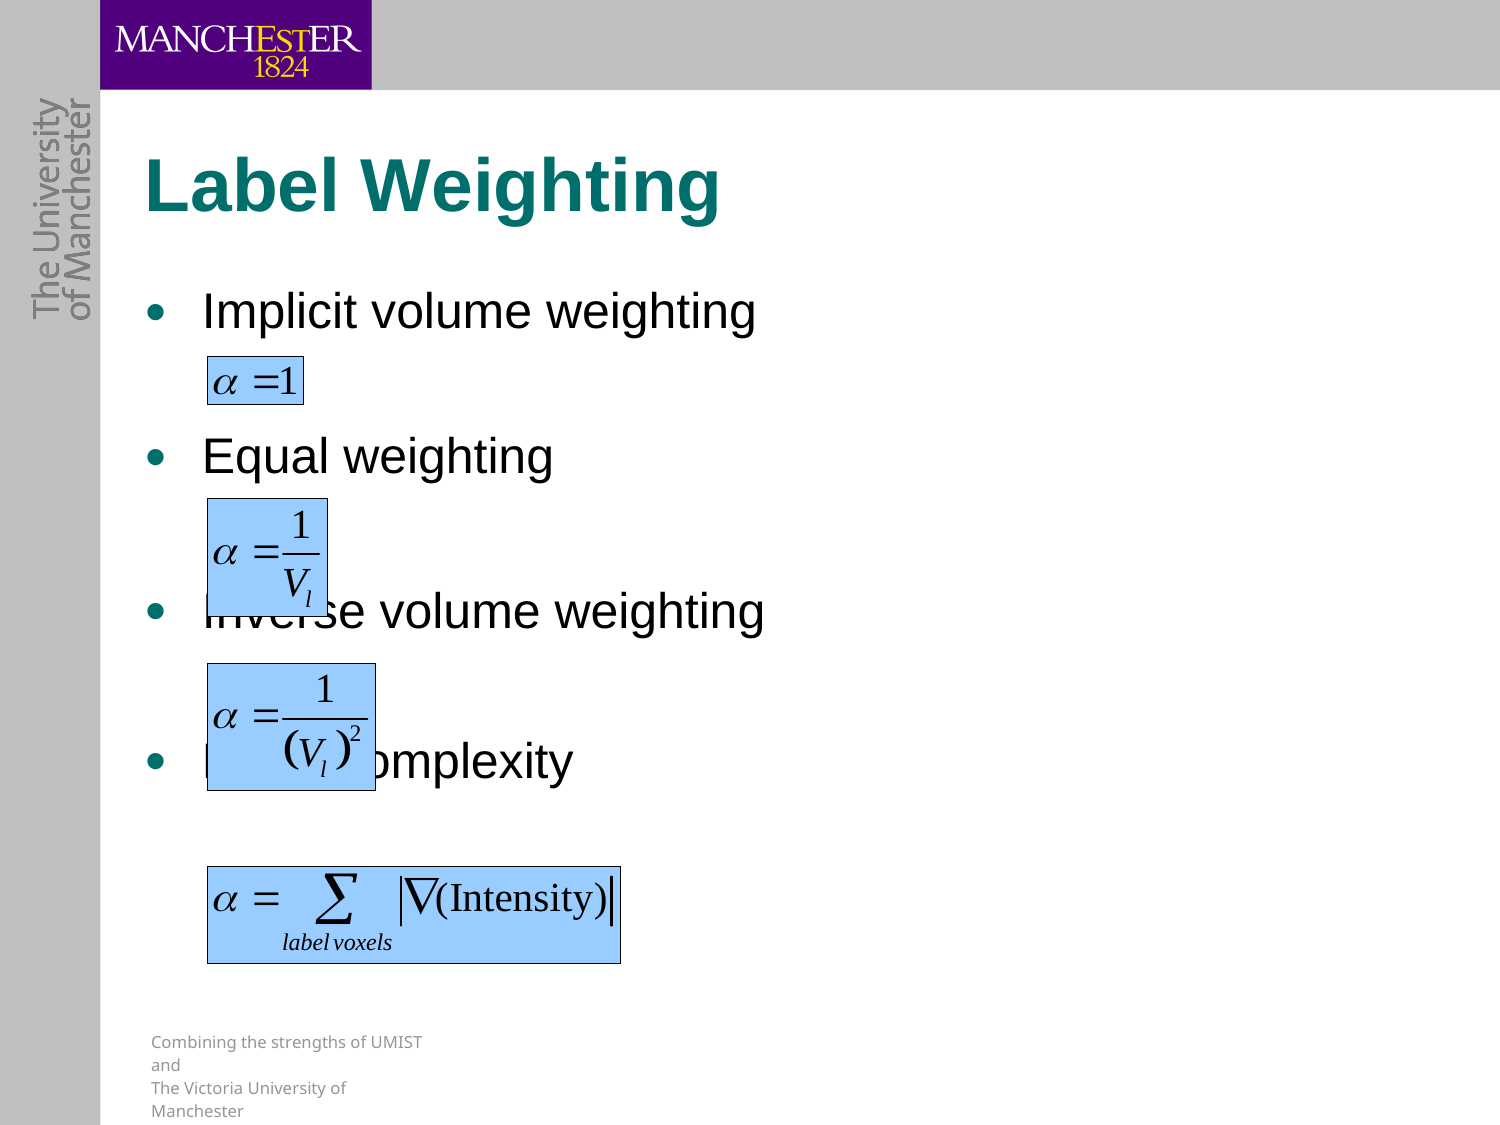

# Label Weighting
Implicit volume weighting
Equal weighting
Inverse volume weighting
Label complexity